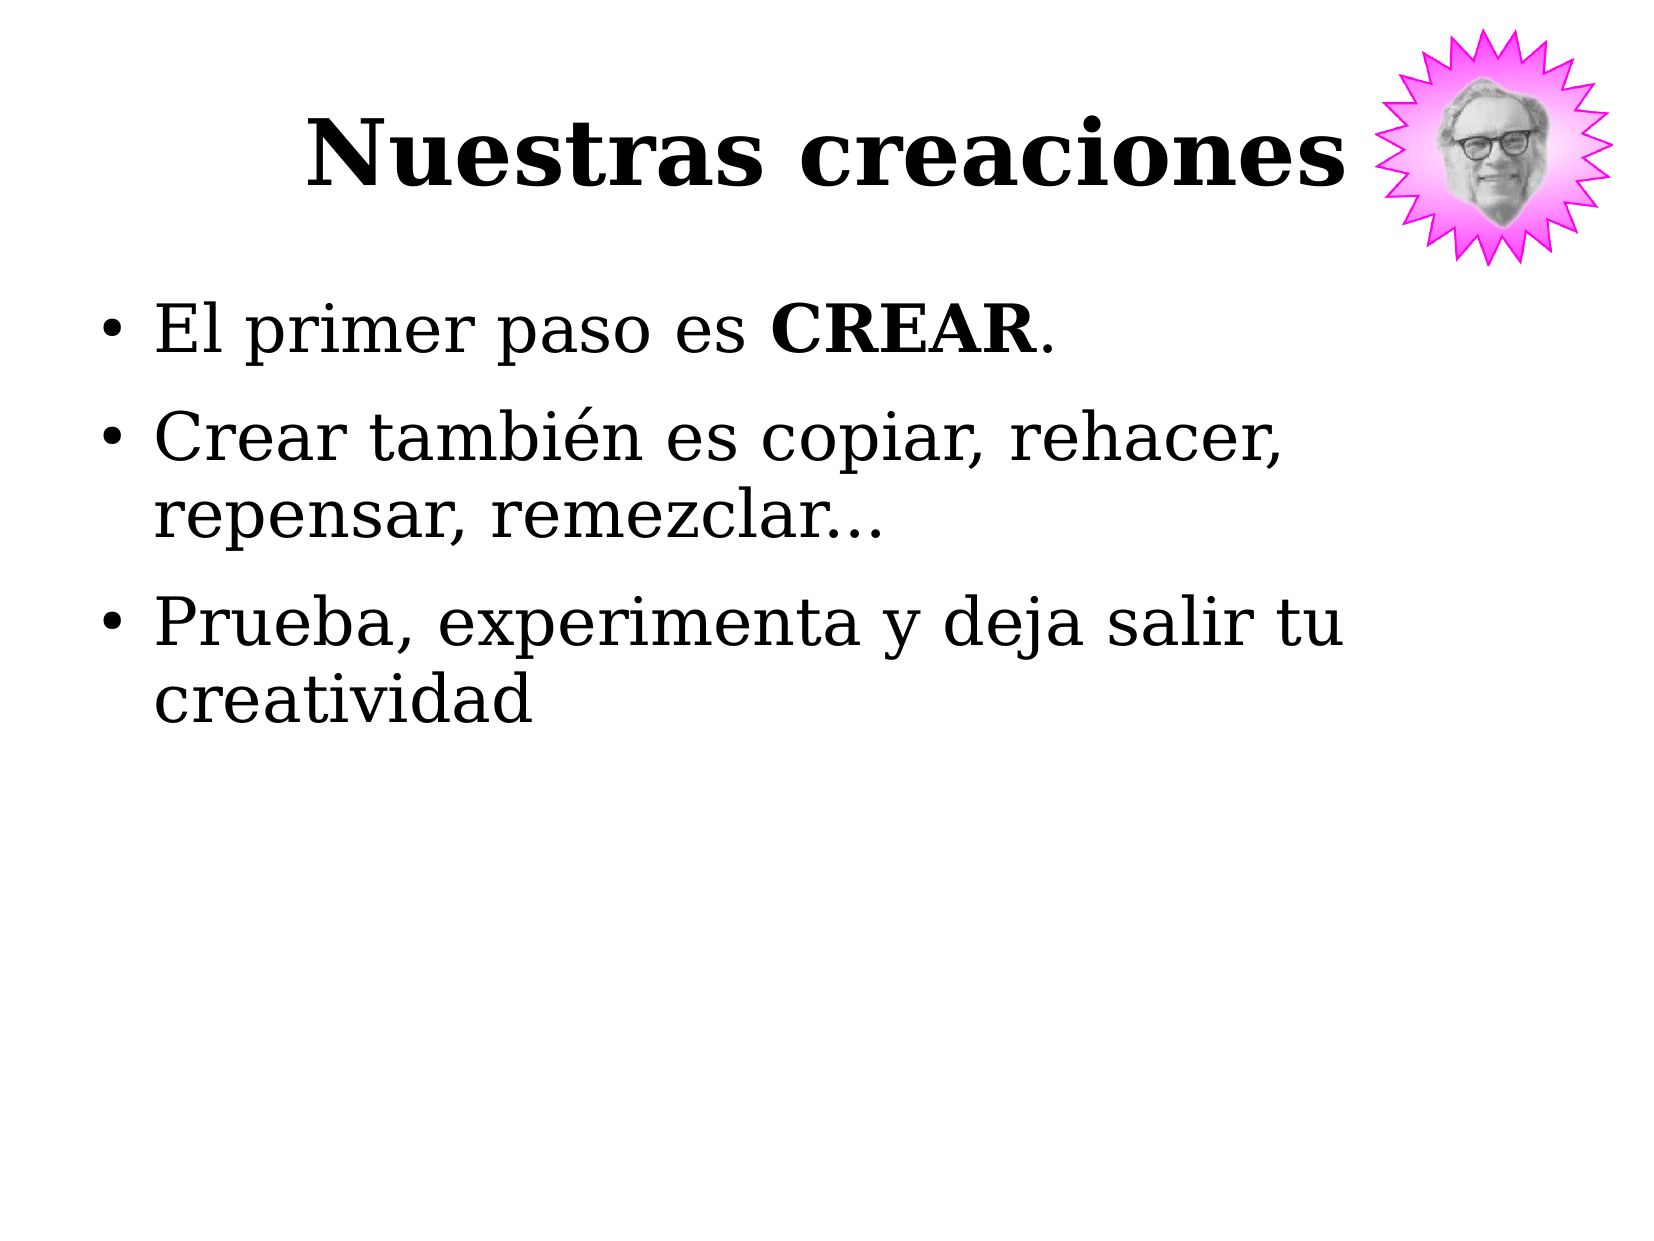

# Nuestras creaciones
El primer paso es CREAR.
Crear también es copiar, rehacer, repensar, remezclar...
Prueba, experimenta y deja salir tu creatividad